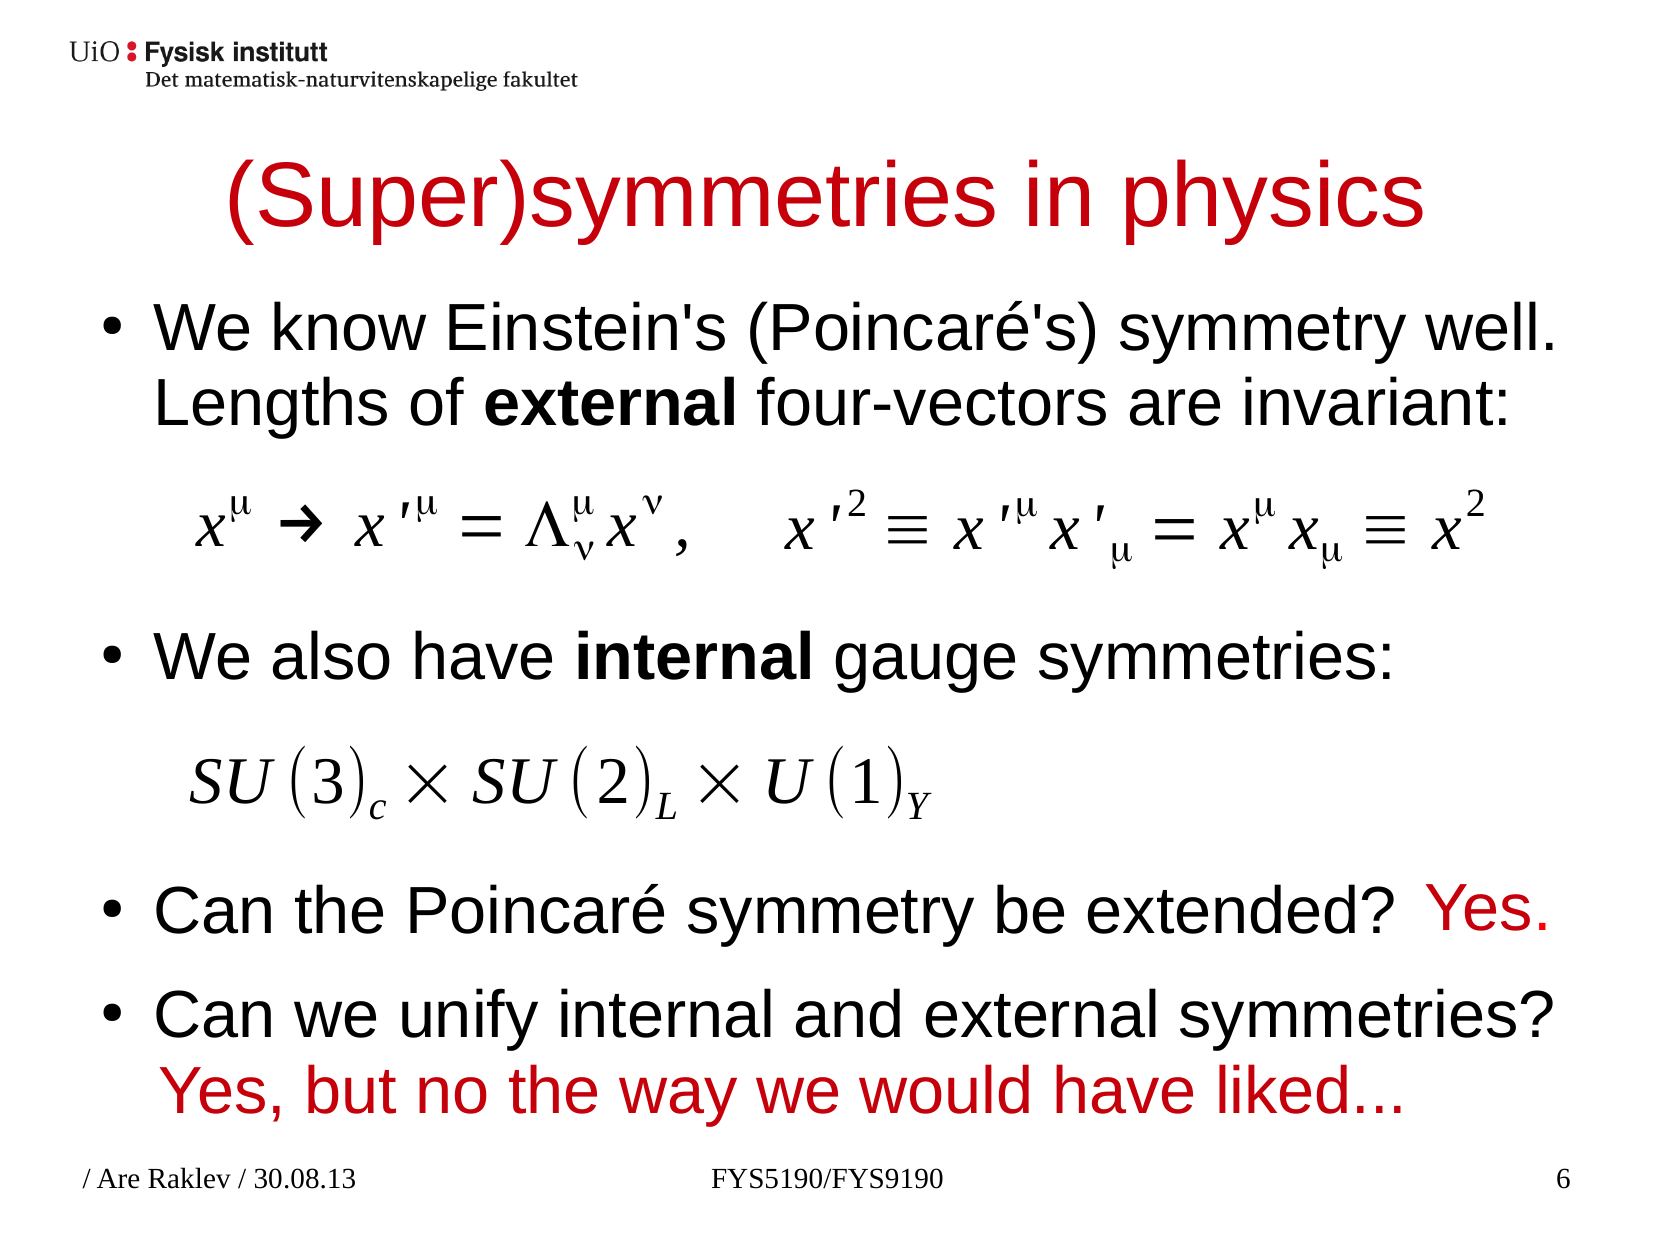

# (Super)symmetries in physics
We know Einstein's (Poincaré's) symmetry well.
Lengths of external four-vectors are invariant:
We also have internal gauge symmetries:
Can the Poincaré symmetry be extended?
Can we unify internal and external symmetries?
Yes.
Yes, but no the way we would have liked...
/ Are Raklev / 30.08.13
FYS5190/FYS9190
6